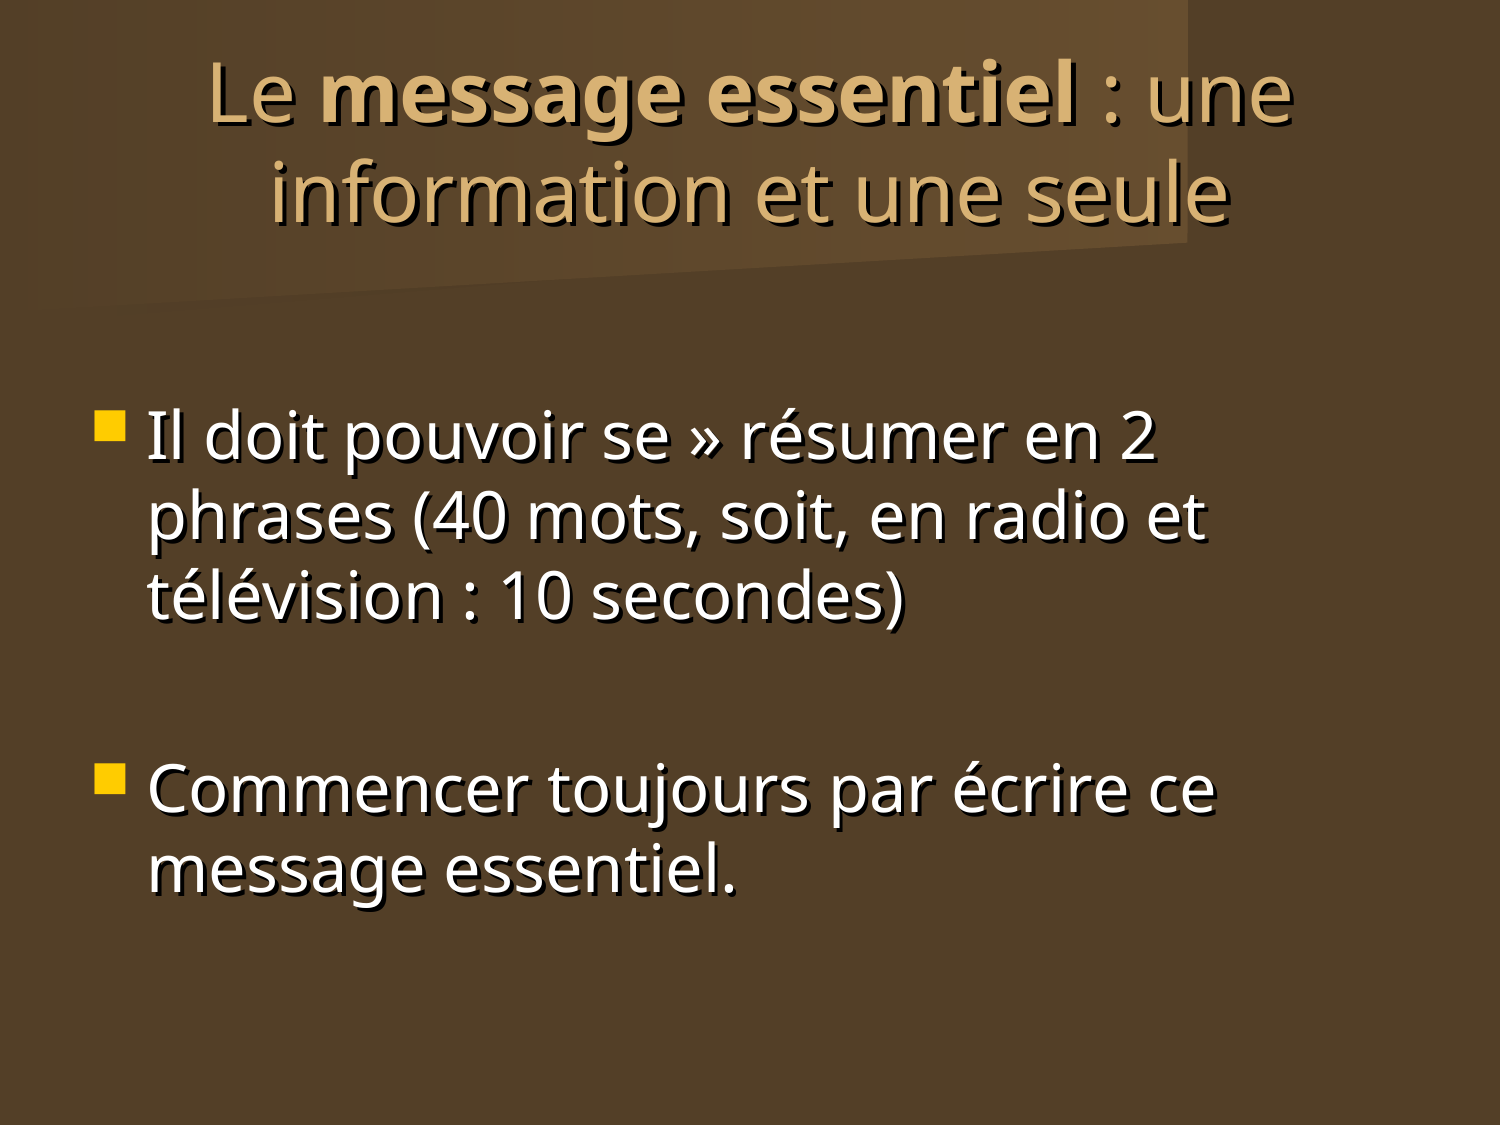

# Le message essentiel : une information et une seule
Il doit pouvoir se » résumer en 2 phrases (40 mots, soit, en radio et télévision : 10 secondes)
Commencer toujours par écrire ce message essentiel.